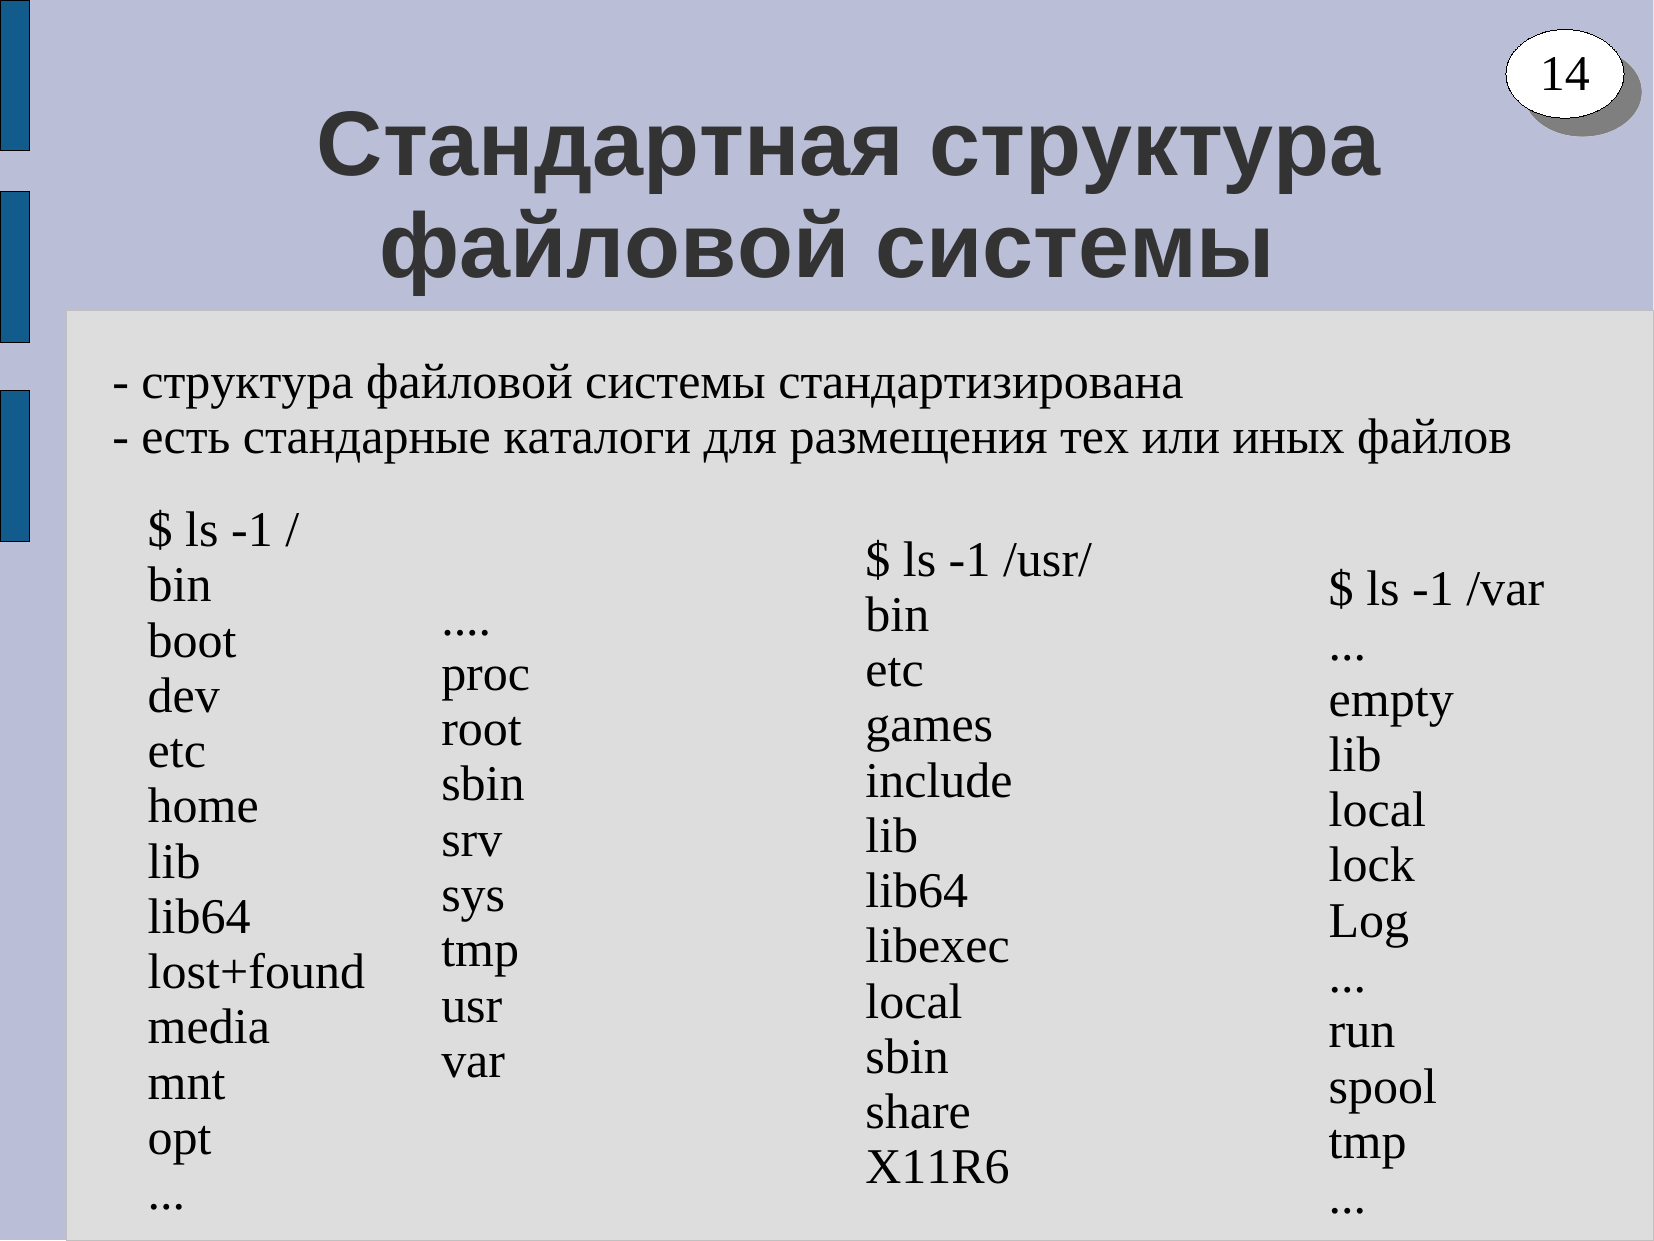

14
# Cтандартная структура файловой системы
- структура файловой системы стандартизирована
- есть стандарные каталоги для размещения тех или иных файлов
$ ls -1 /
bin
boot
dev
etc
home
lib
lib64
lost+found
media
mnt
opt
...
$ ls -1 /usr/
bin
etc
games
include
lib
lib64
libexec
local
sbin
share
X11R6
$ ls -1 /var
...
empty
lib
local
lock
Log
...
run
spool
tmp
...
....
proc
root
sbin
srv
sys
tmp
usr
var